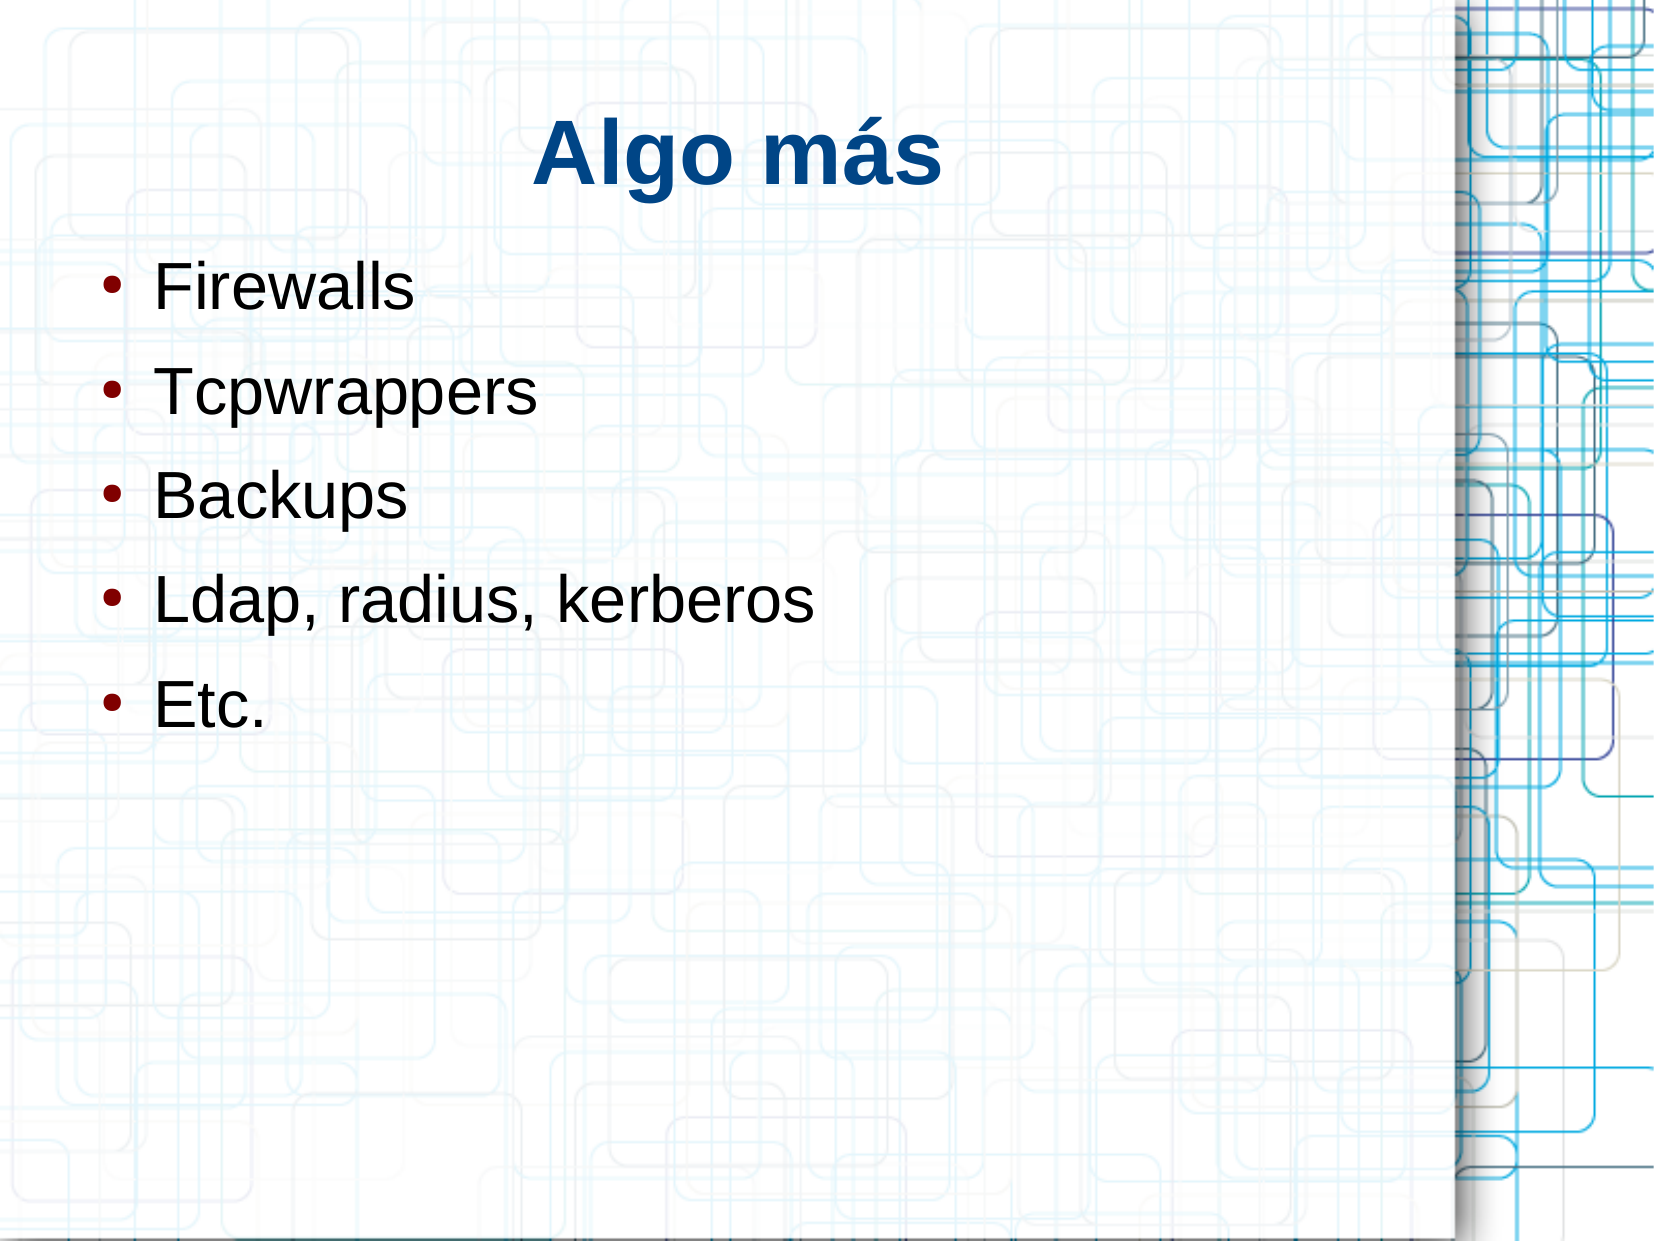

# Algo más
Firewalls
Tcpwrappers
Backups
Ldap, radius, kerberos
Etc.